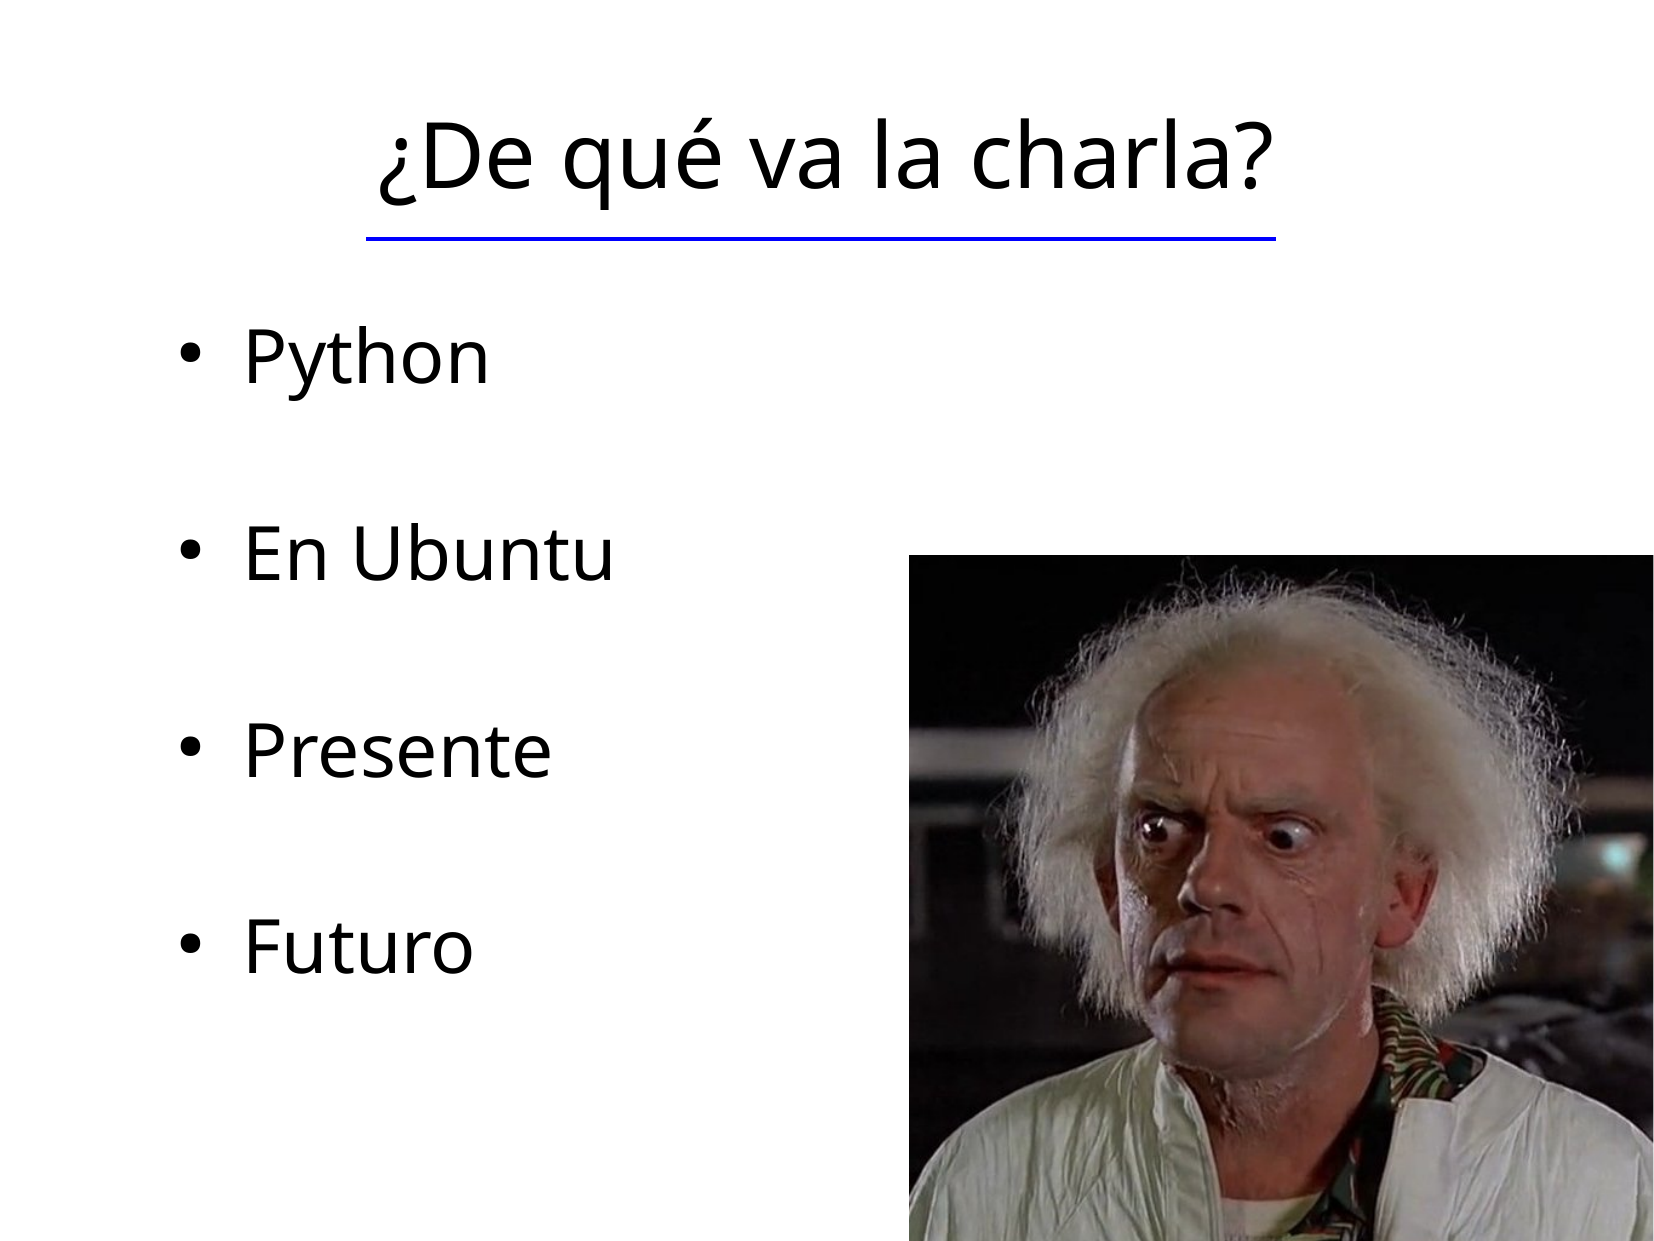

# ¿De qué va la charla?
 Python
 En Ubuntu
 Presente
 Futuro